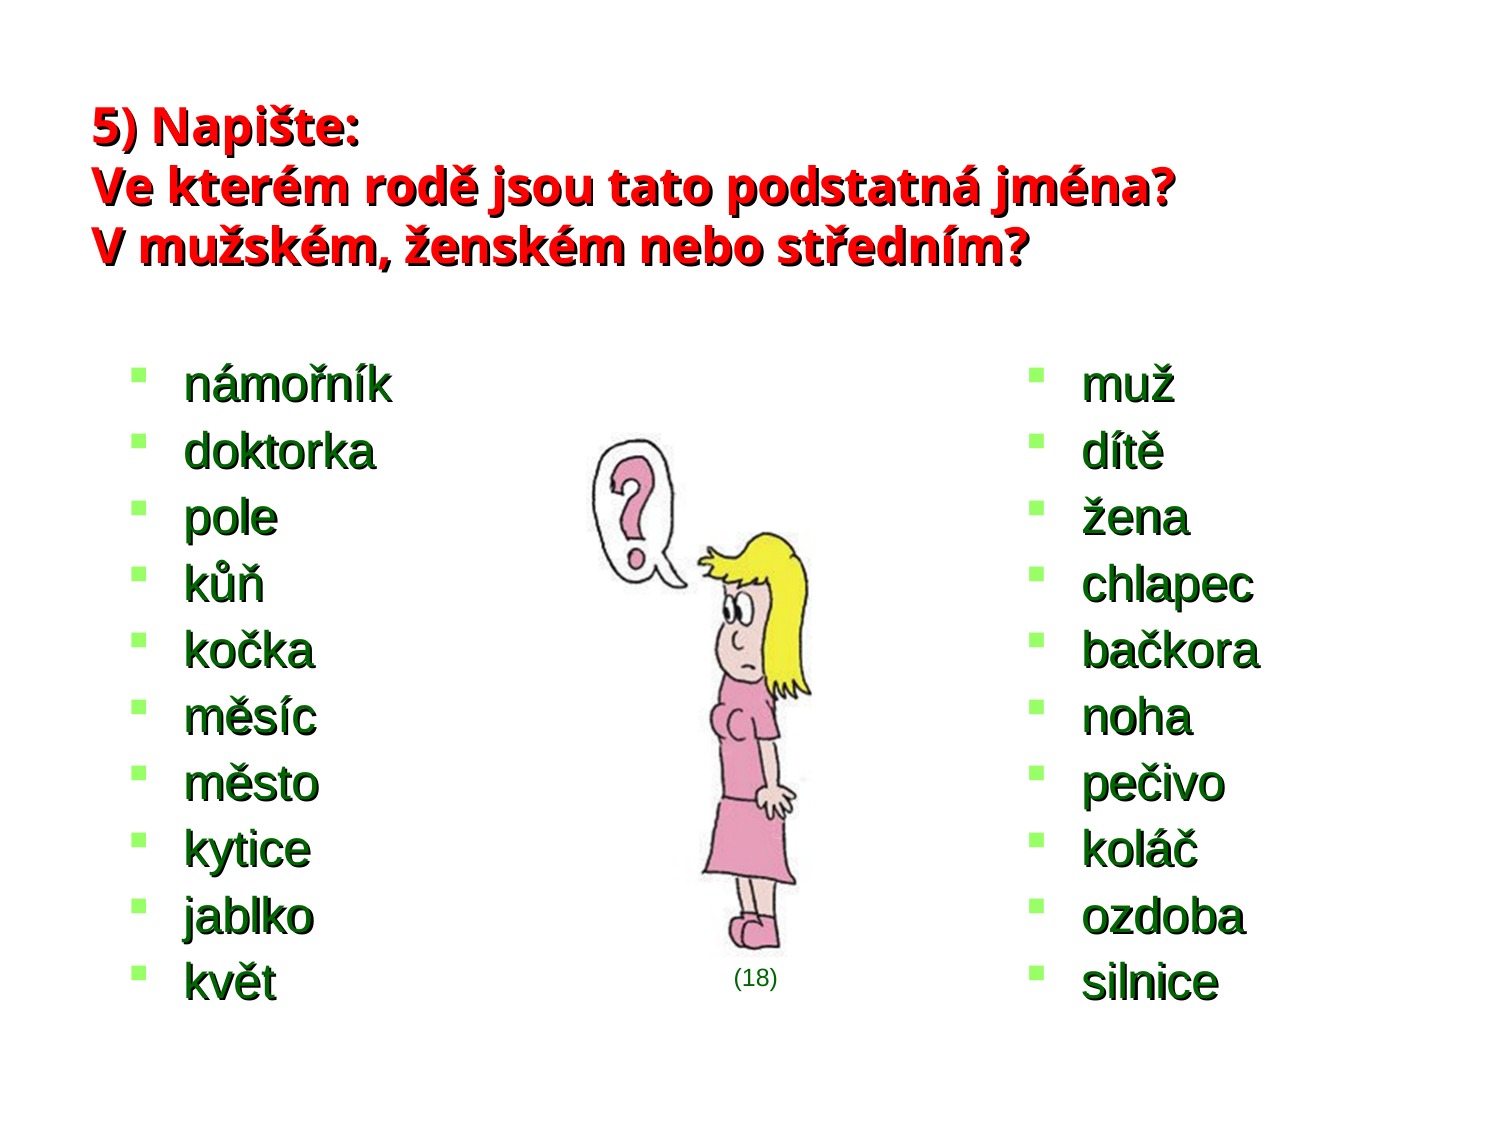

# 5) Napište: Ve kterém rodě jsou tato podstatná jména? V mužském, ženském nebo středním?
námořník
doktorka
pole
kůň
kočka
měsíc
město
kytice
jablko
květ
muž
dítě
žena
chlapec
bačkora
noha
pečivo
koláč
ozdoba
silnice
(18)